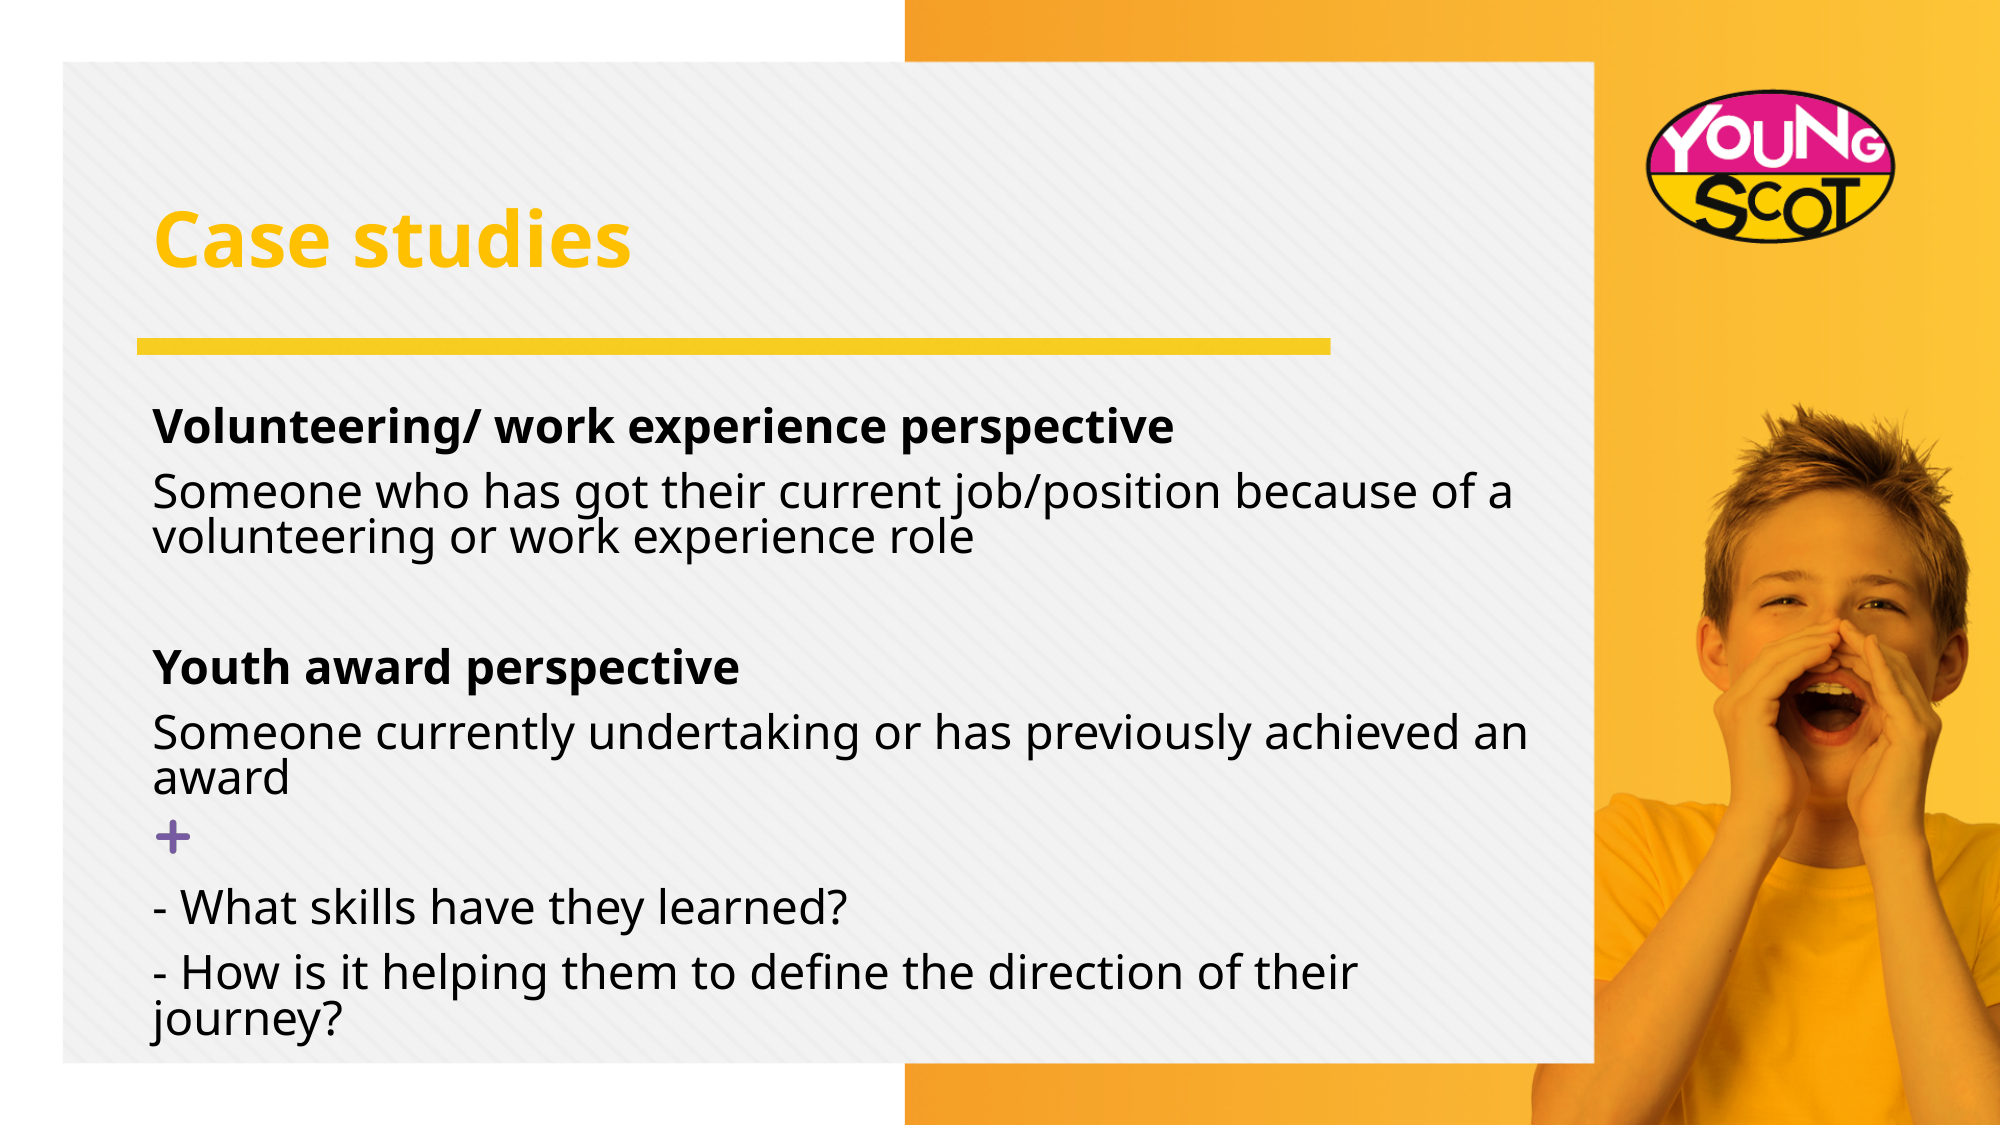

# Case studies
Volunteering/ work experience perspective
Someone who has got their current job/position because of a volunteering or work experience role
Youth award perspective
Someone currently undertaking or has previously achieved an award
- What skills have they learned?
- How is it helping them to define the direction of their journey?